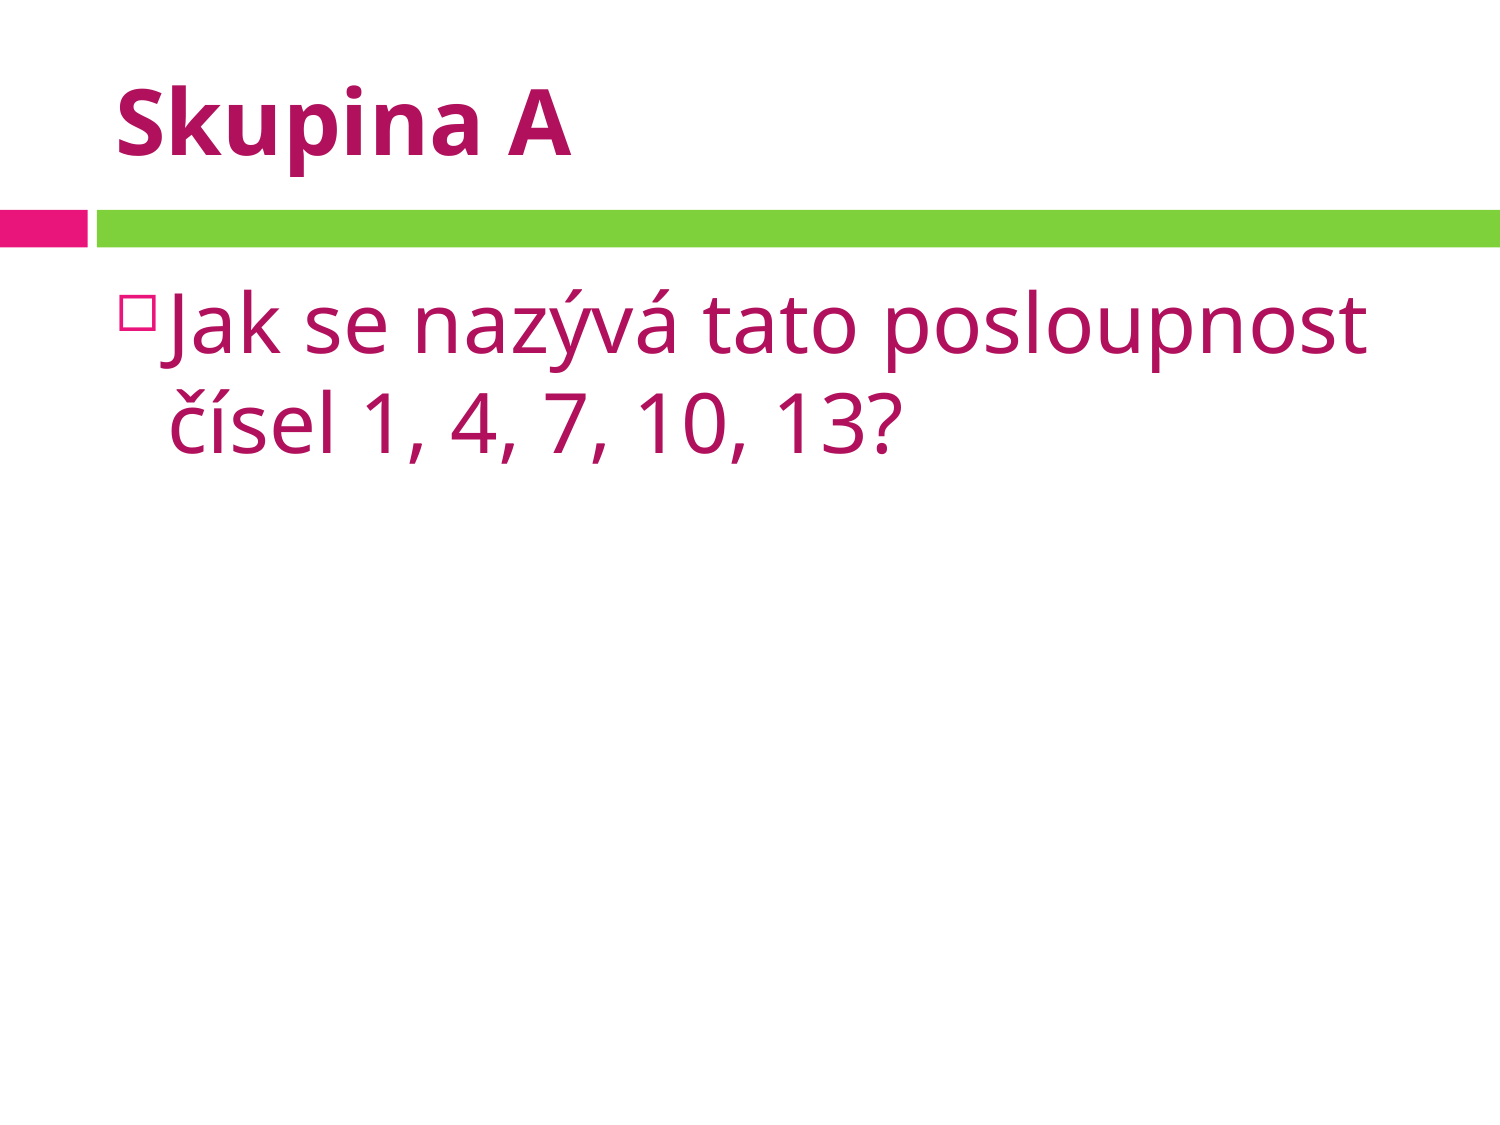

# Skupina A
Jak se nazývá tato posloupnost čísel 1, 4, 7, 10, 13?